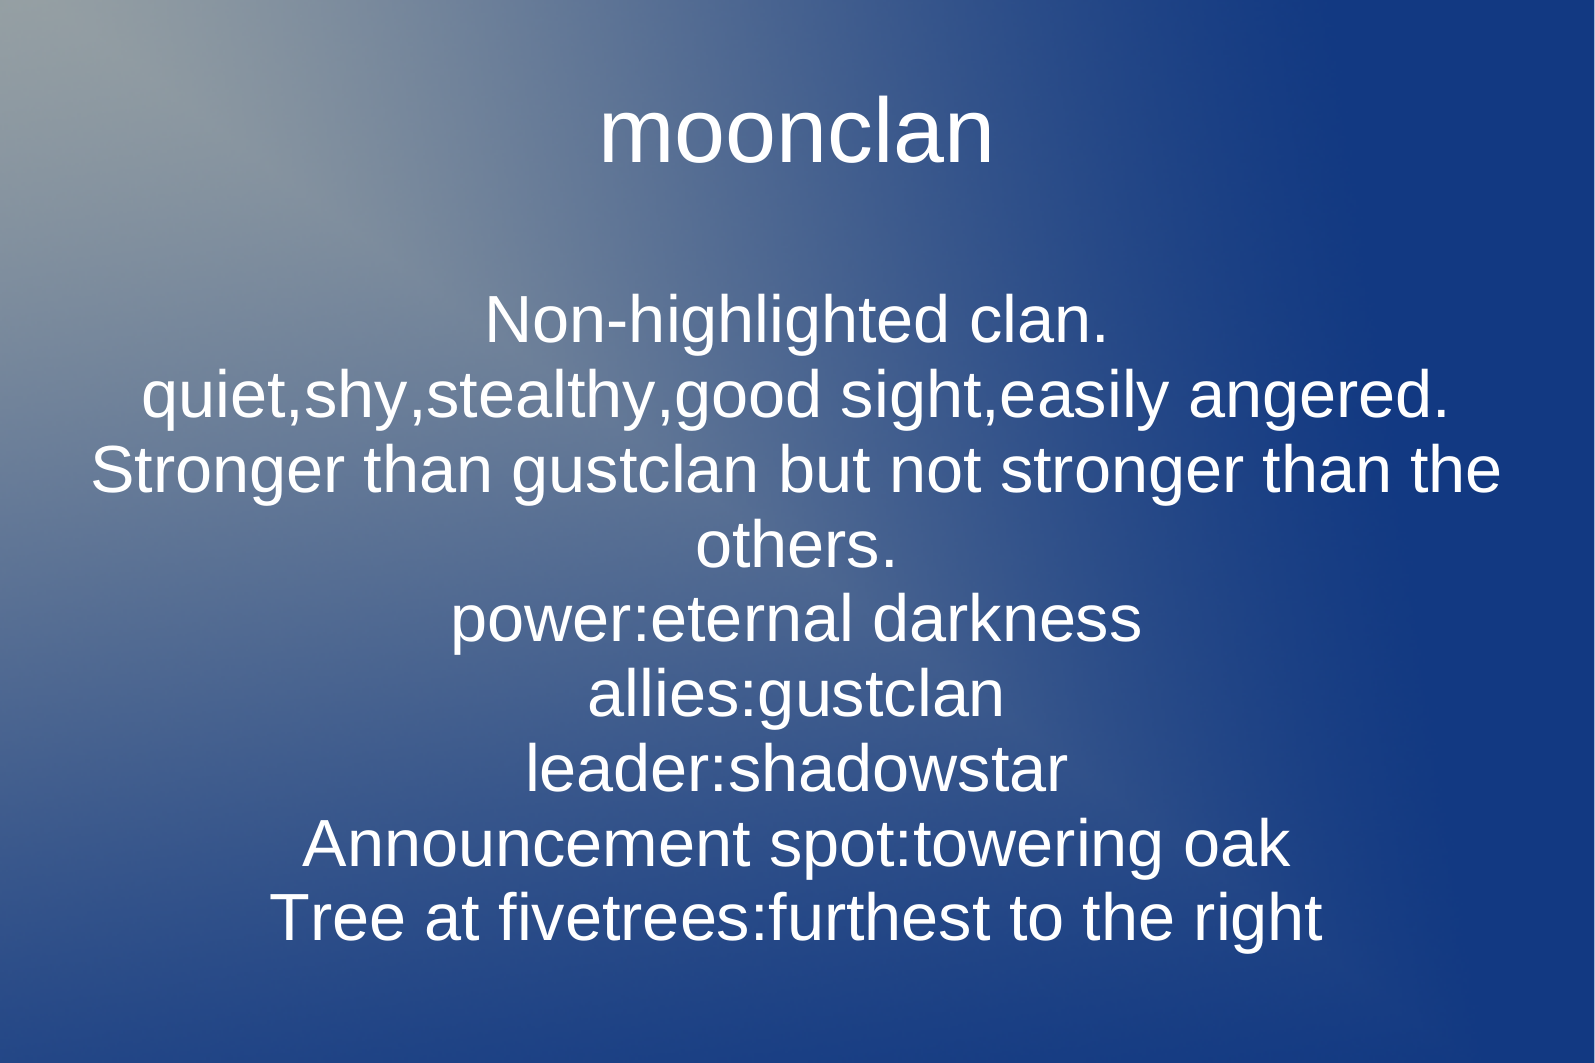

# moonclan
Non-highlighted clan.
quiet,shy,stealthy,good sight,easily angered.
Stronger than gustclan but not stronger than the others.
power:eternal darkness
allies:gustclan
leader:shadowstar
Announcement spot:towering oak
Tree at fivetrees:furthest to the right